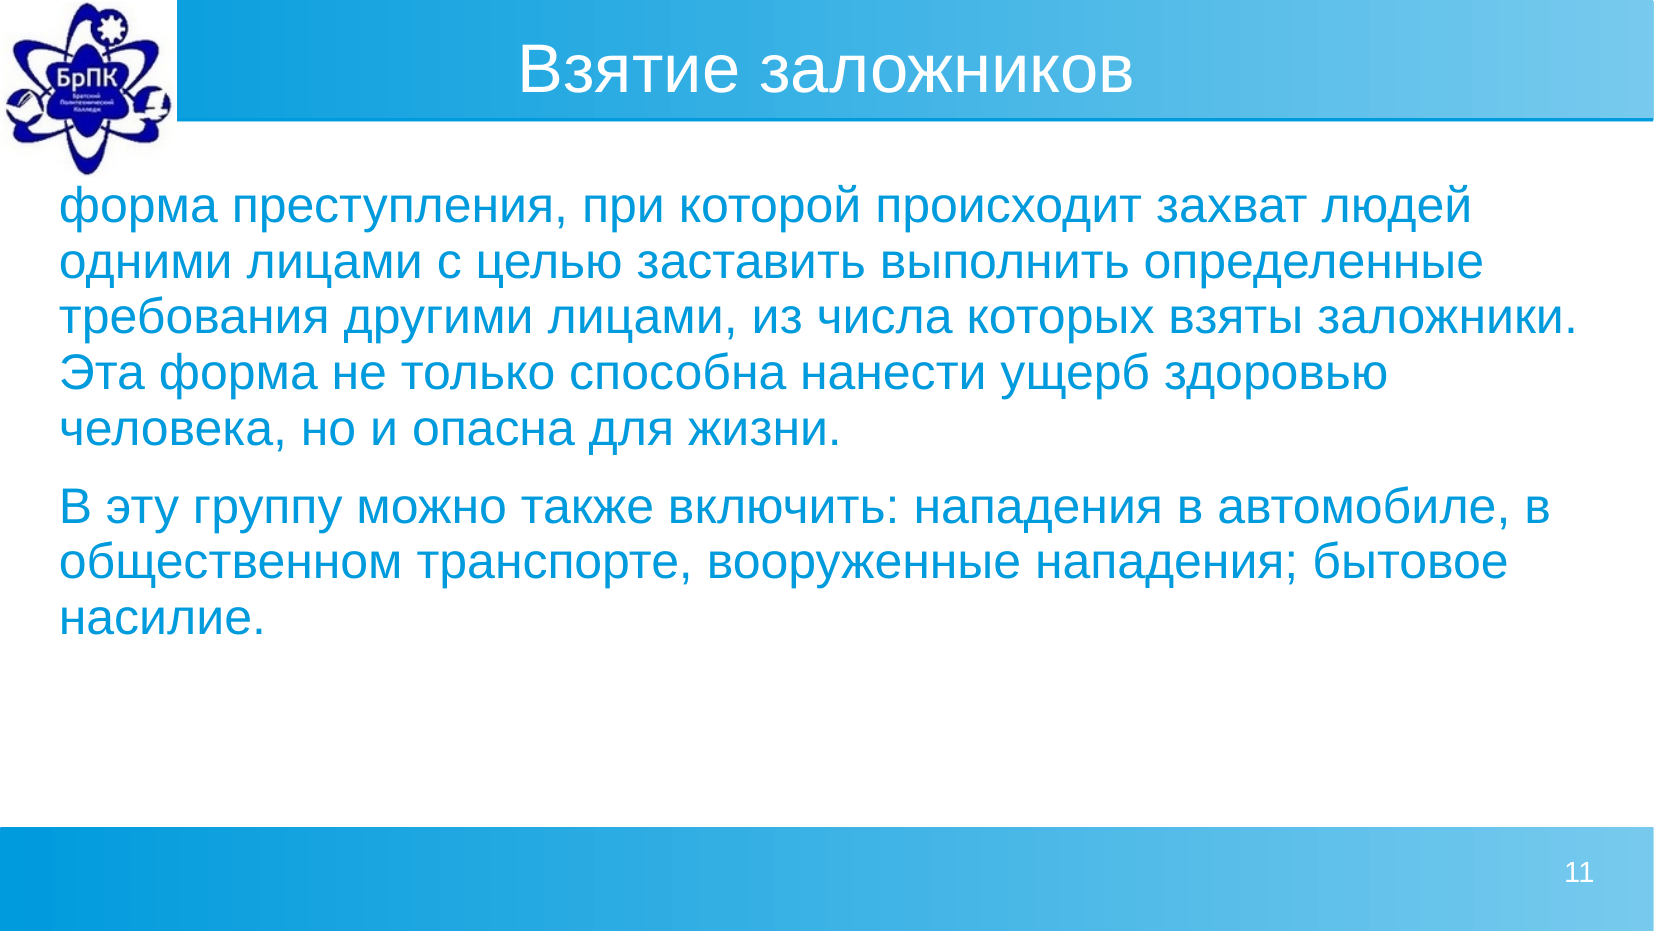

# Взятие заложников
форма преступления, при которой происходит захват людей одними лицами с целью заставить выполнить определенные требования другими лицами, из числа которых взяты заложники. Эта форма не только способна нанести ущерб здоровью человека, но и опасна для жизни.
В эту группу можно также включить: нападения в автомобиле, в общественном транспорте, вооруженные нападения; бытовое насилие.
11